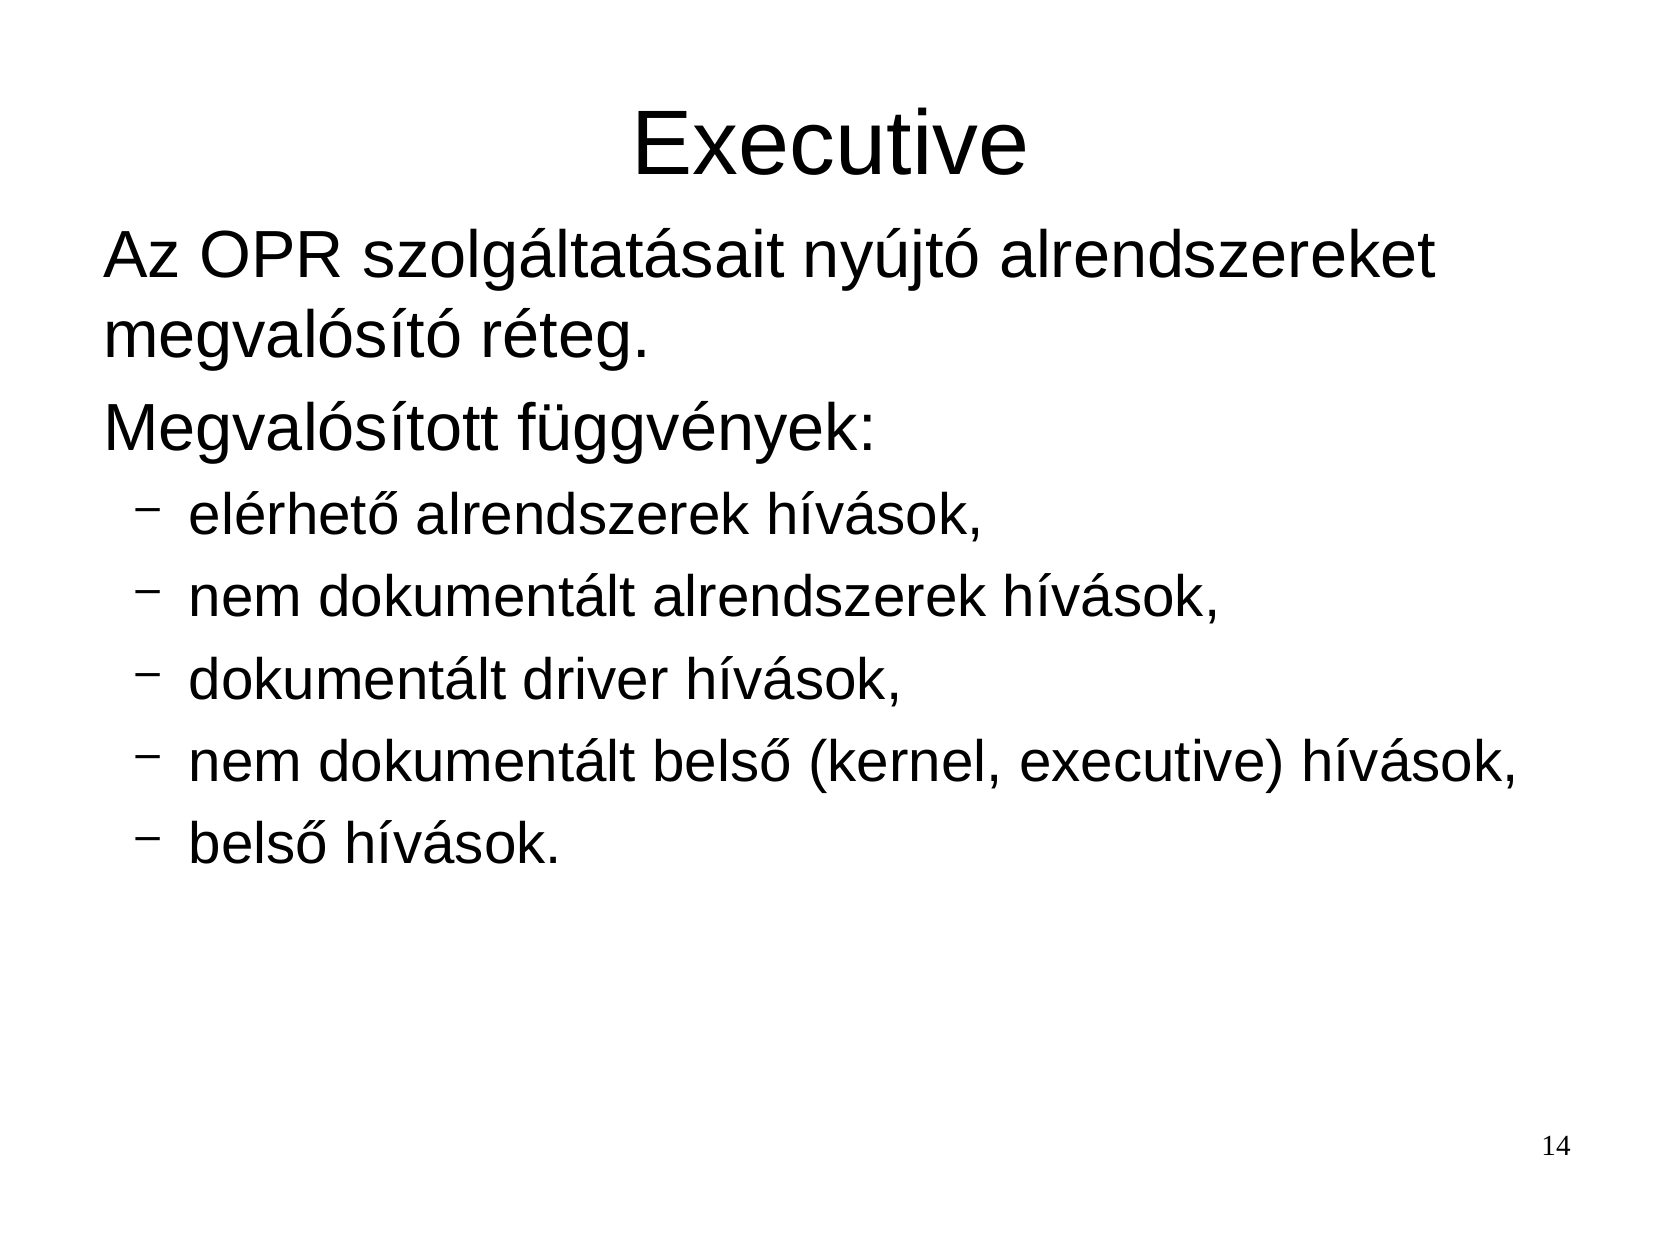

# Executive
Az OPR szolgáltatásait nyújtó alrendszereket megvalósító réteg.
Megvalósított függvények:
elérhető alrendszerek hívások,
nem dokumentált alrendszerek hívások,
dokumentált driver hívások,
nem dokumentált belső (kernel, executive) hívások,
belső hívások.
14